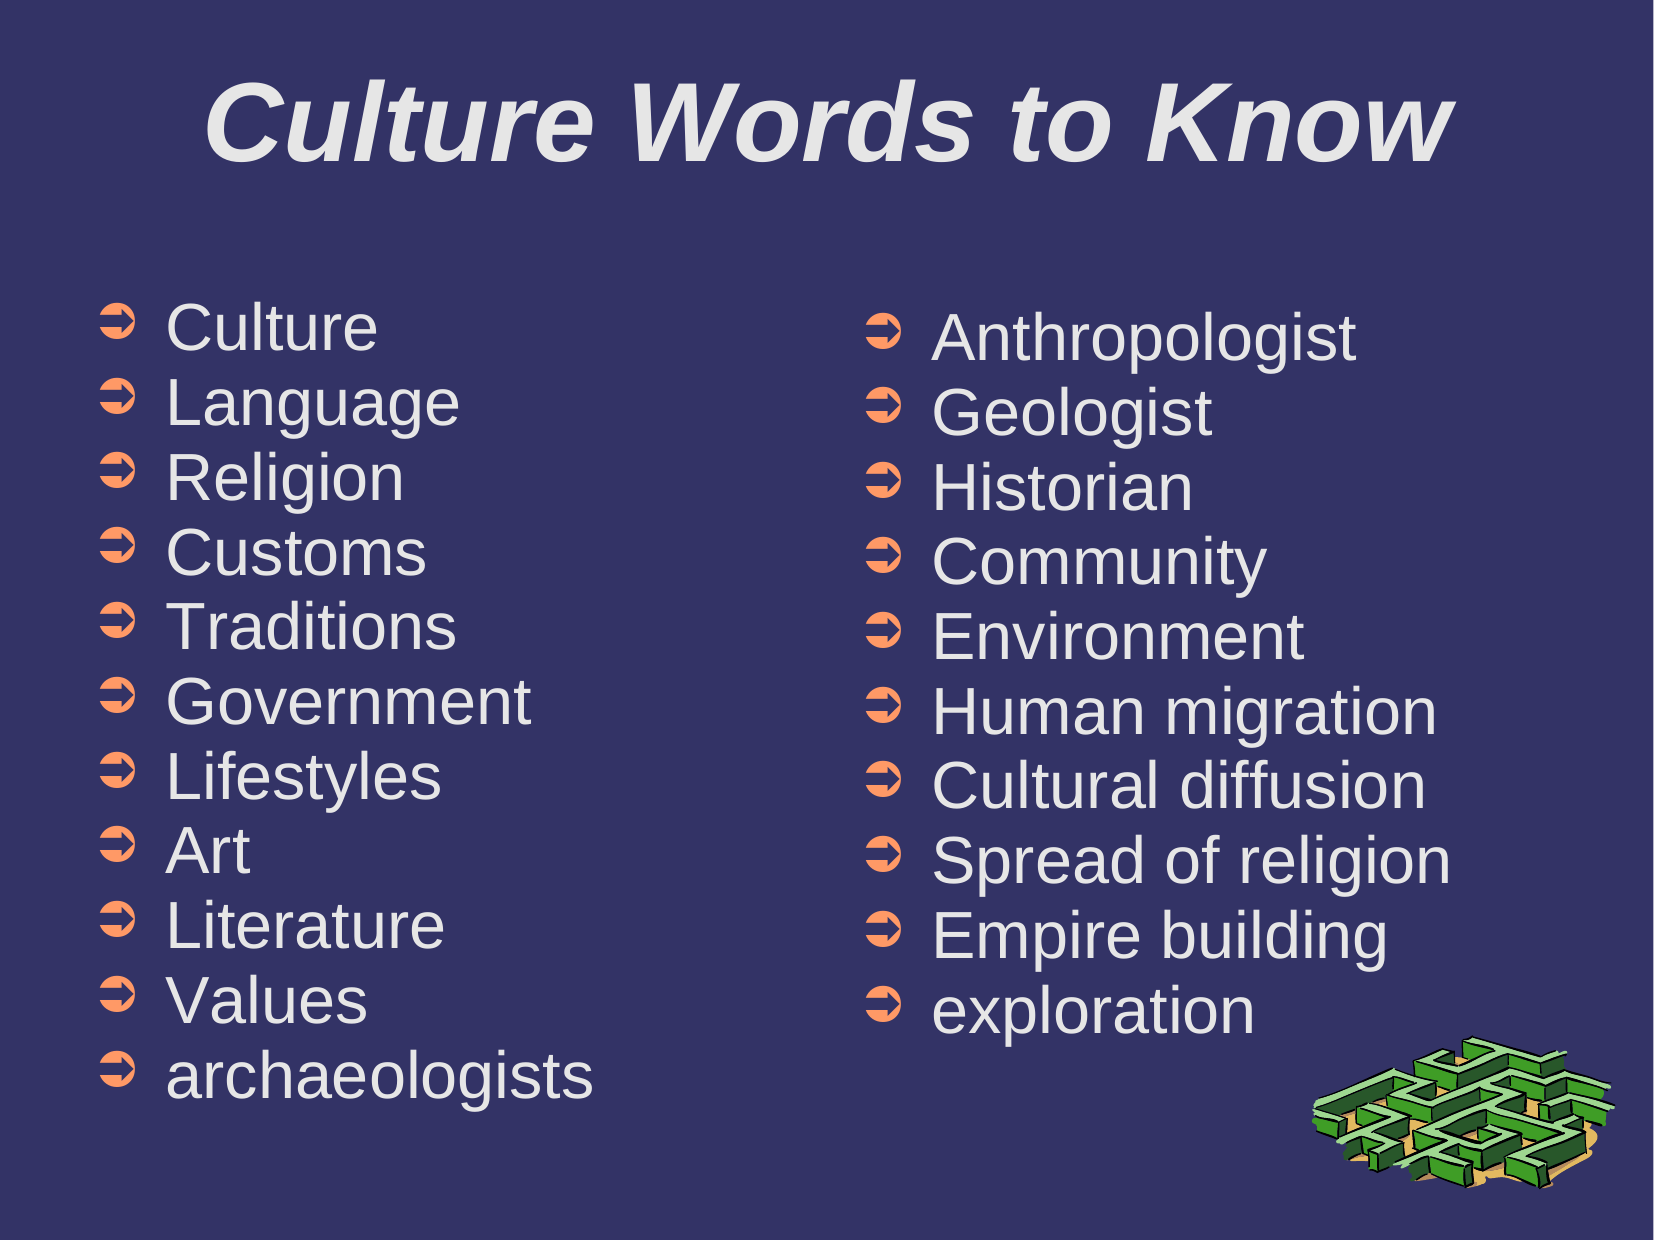

# Culture Words to Know
Culture
Language
Religion
Customs
Traditions
Government
Lifestyles
Art
Literature
Values
archaeologists
Anthropologist
Geologist
Historian
Community
Environment
Human migration
Cultural diffusion
Spread of religion
Empire building
exploration